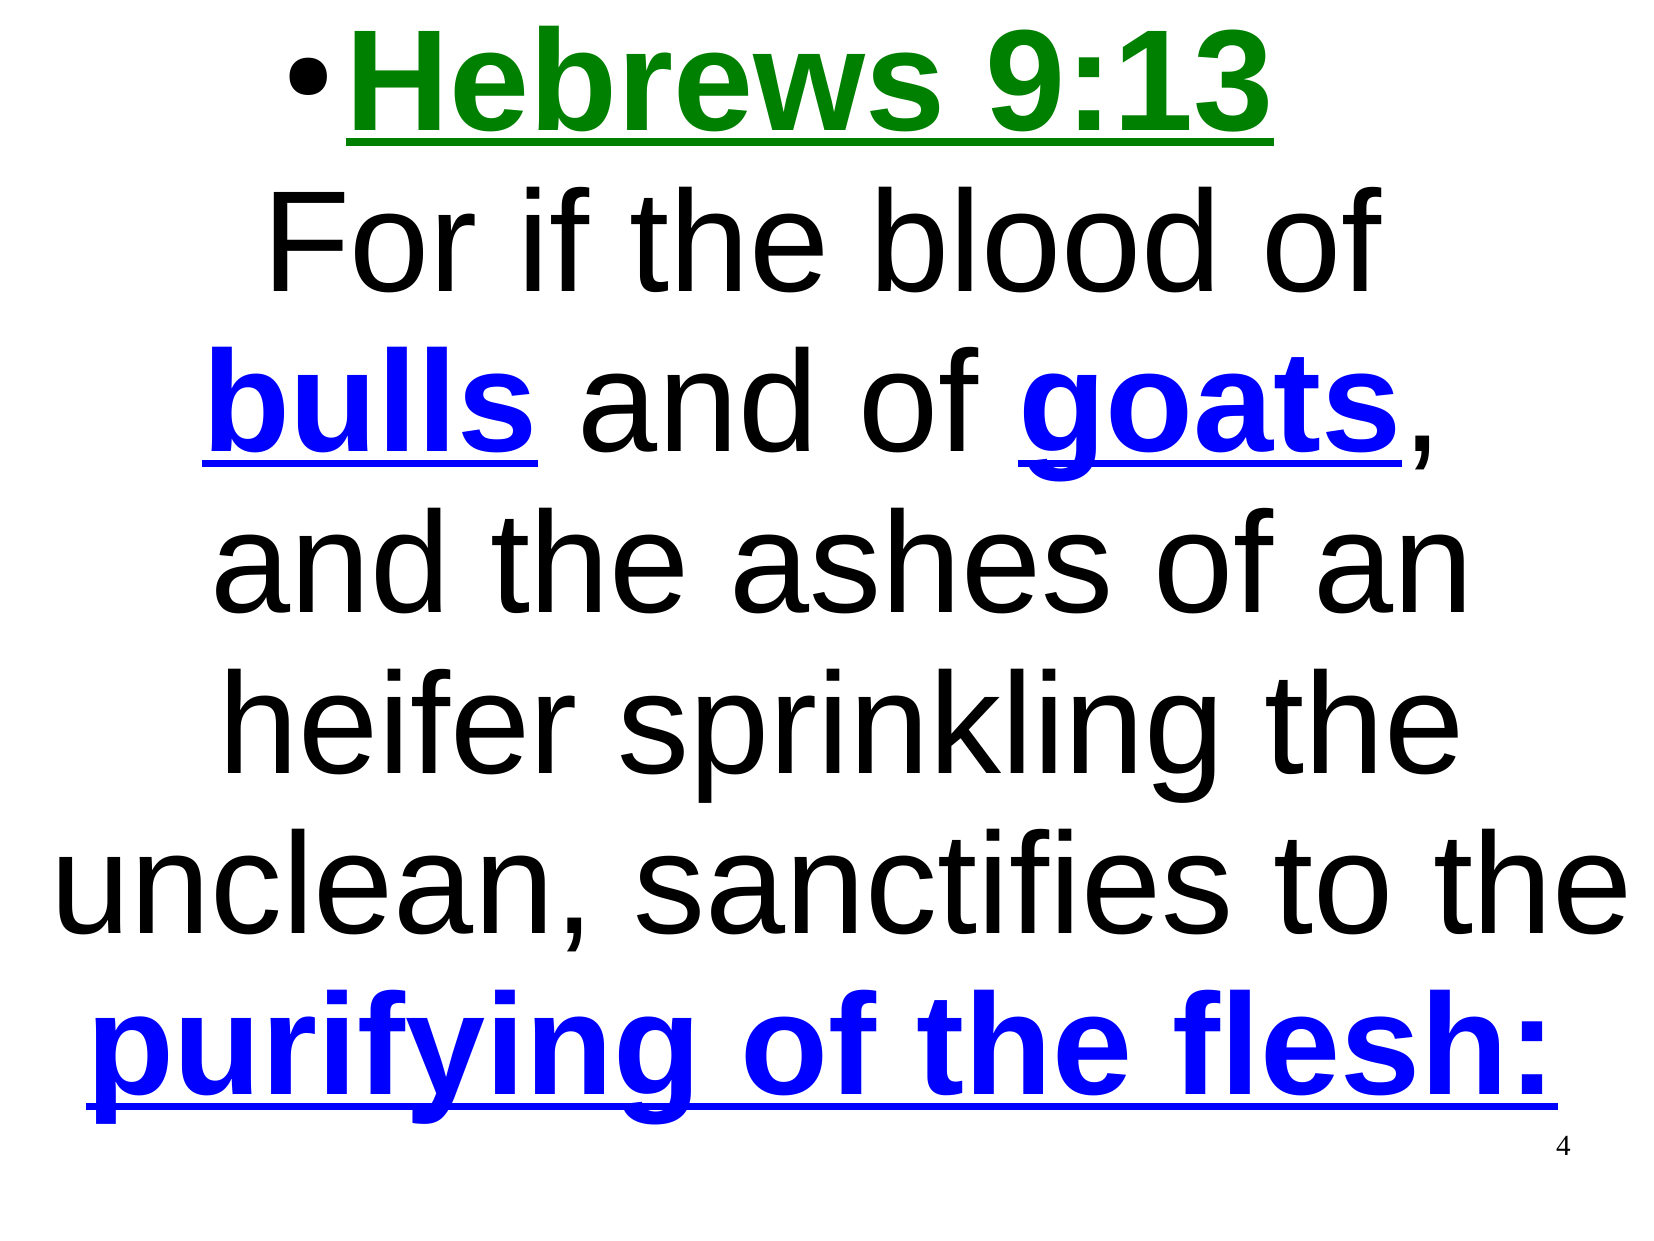

# Hebrews 9:13  For if the blood of bulls and of goats, and the ashes of an heifer sprinkling the unclean, sanctifies to the purifying of the flesh:
4